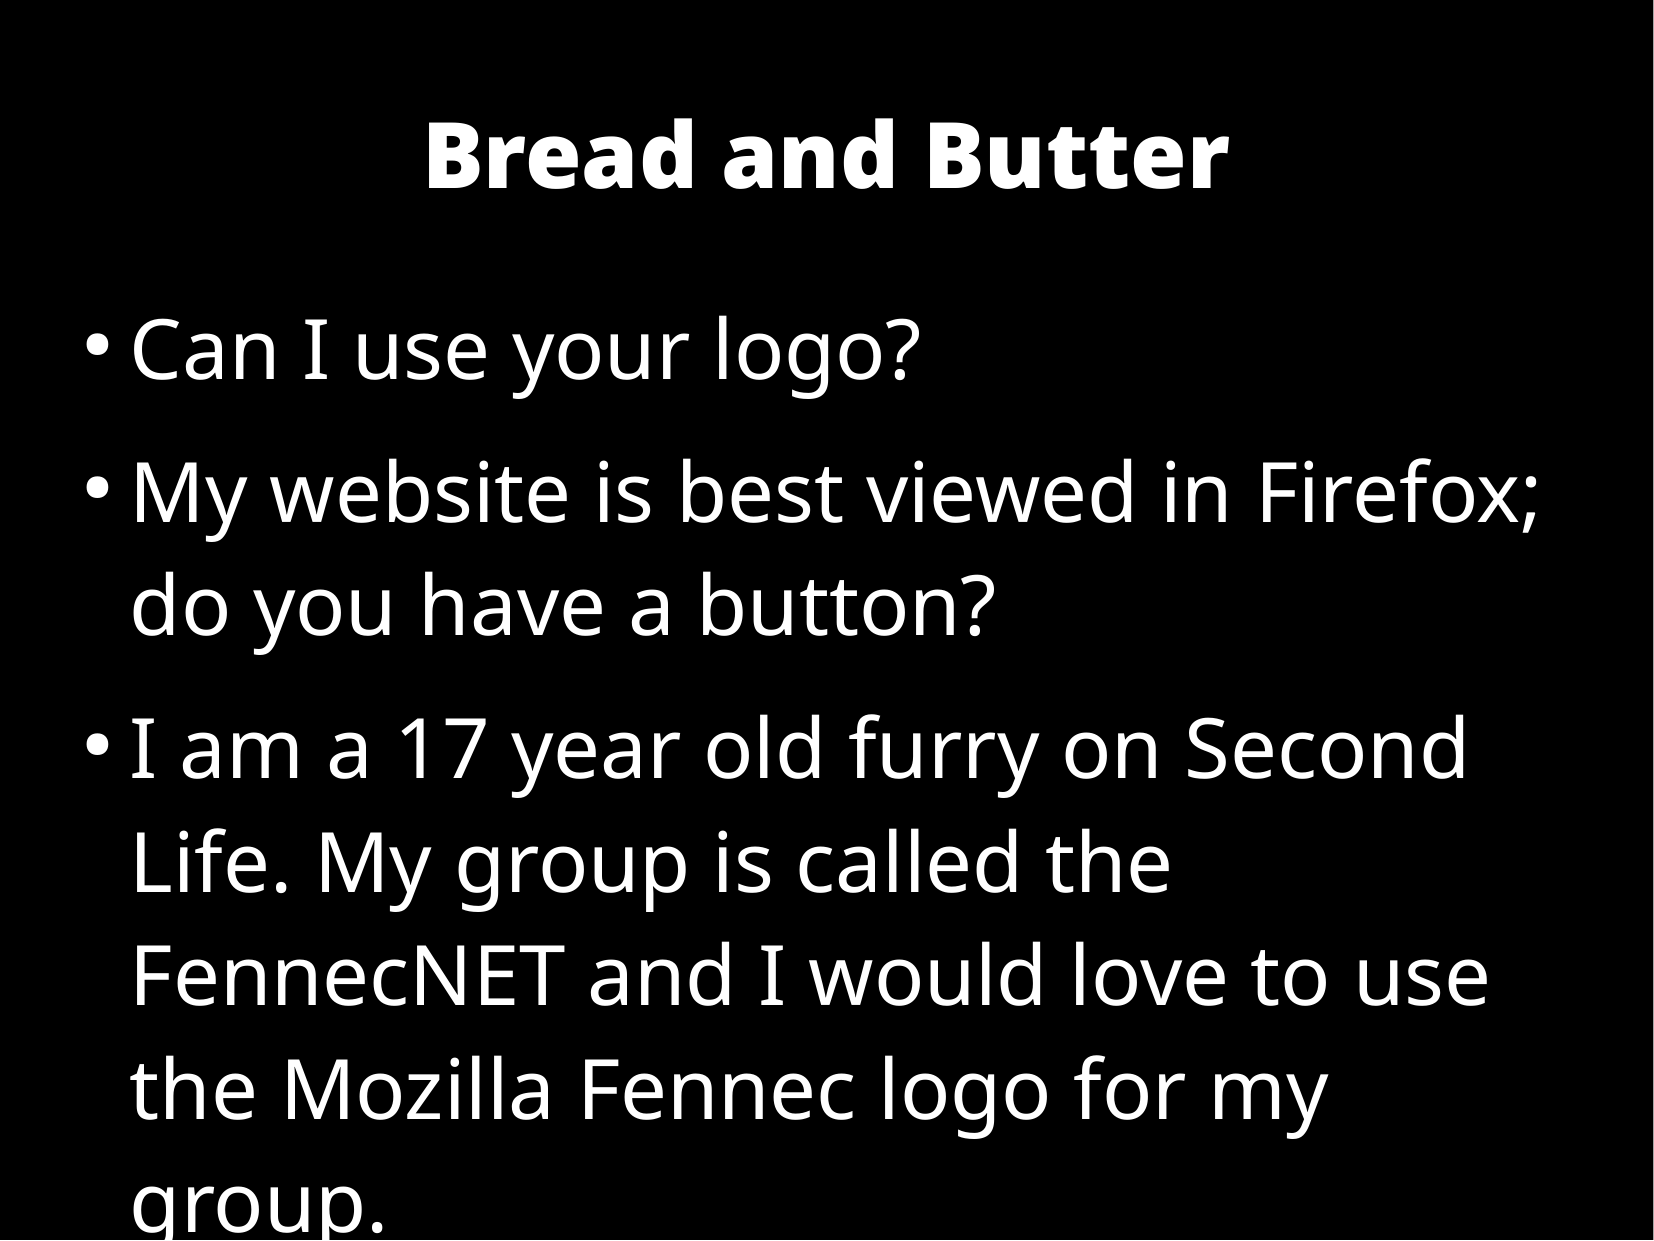

# Bread and Butter
Can I use your logo?
My website is best viewed in Firefox; do you have a button?
I am a 17 year old furry on Second Life. My group is called the FennecNET and I would love to use the Mozilla Fennec logo for my group.